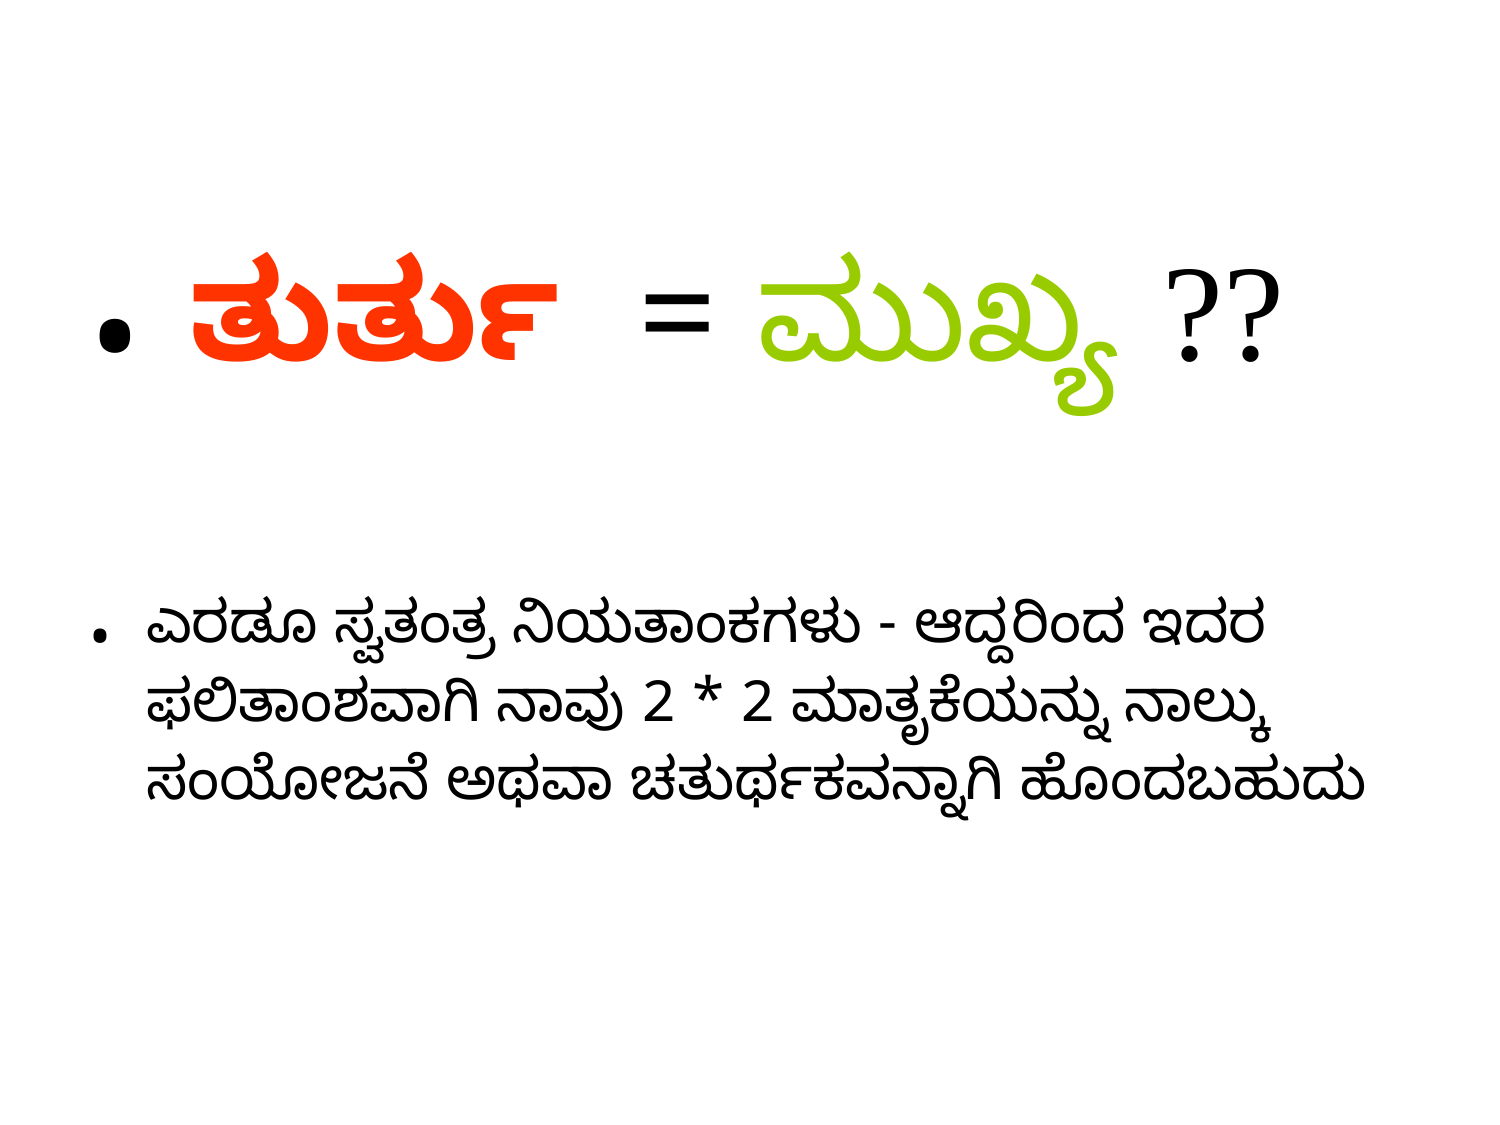

# ತುರ್ತು = ಮುಖ್ಯ ??
ಎರಡೂ ಸ್ವತಂತ್ರ ನಿಯತಾಂಕಗಳು - ಆದ್ದರಿಂದ ಇದರ ಫಲಿತಾಂಶವಾಗಿ ನಾವು 2 * 2 ಮಾತೃಕೆಯನ್ನು ನಾಲ್ಕು ಸಂಯೋಜನೆ ಅಥವಾ ಚತುರ್ಥಕವನ್ನಾಗಿ ಹೊಂದಬಹುದು